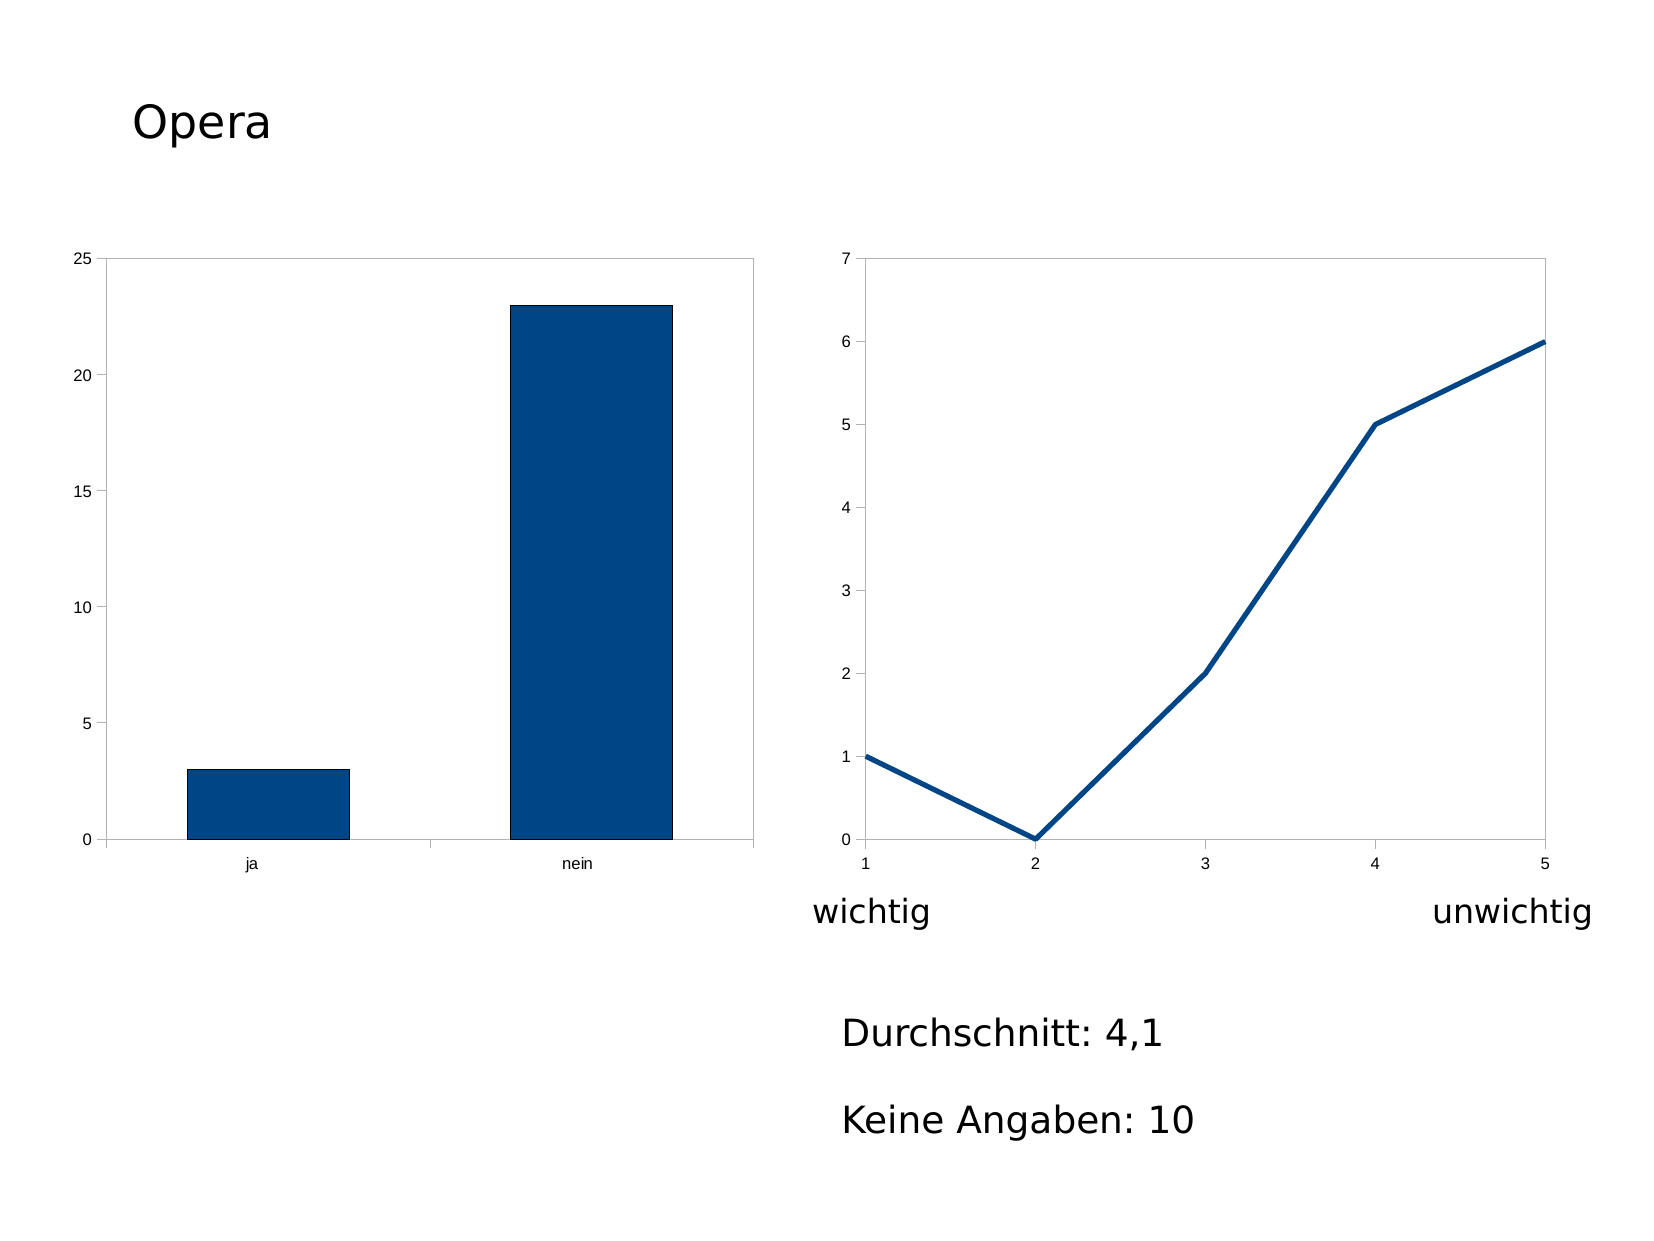

Opera
### Chart
| Category | Zeile 46 |
|---|---|
| ja | 3.0 |
| nein | 23.0 |
### Chart
| Category | Zeile 46 |
|---|---|
| 1 | 1.0 |
| 2 | 0.0 |
| 3 | 2.0 |
| 4 | 5.0 |
| 5 | 6.0 |wichtig
unwichtig
Durchschnitt: 4,1
Keine Angaben: 10